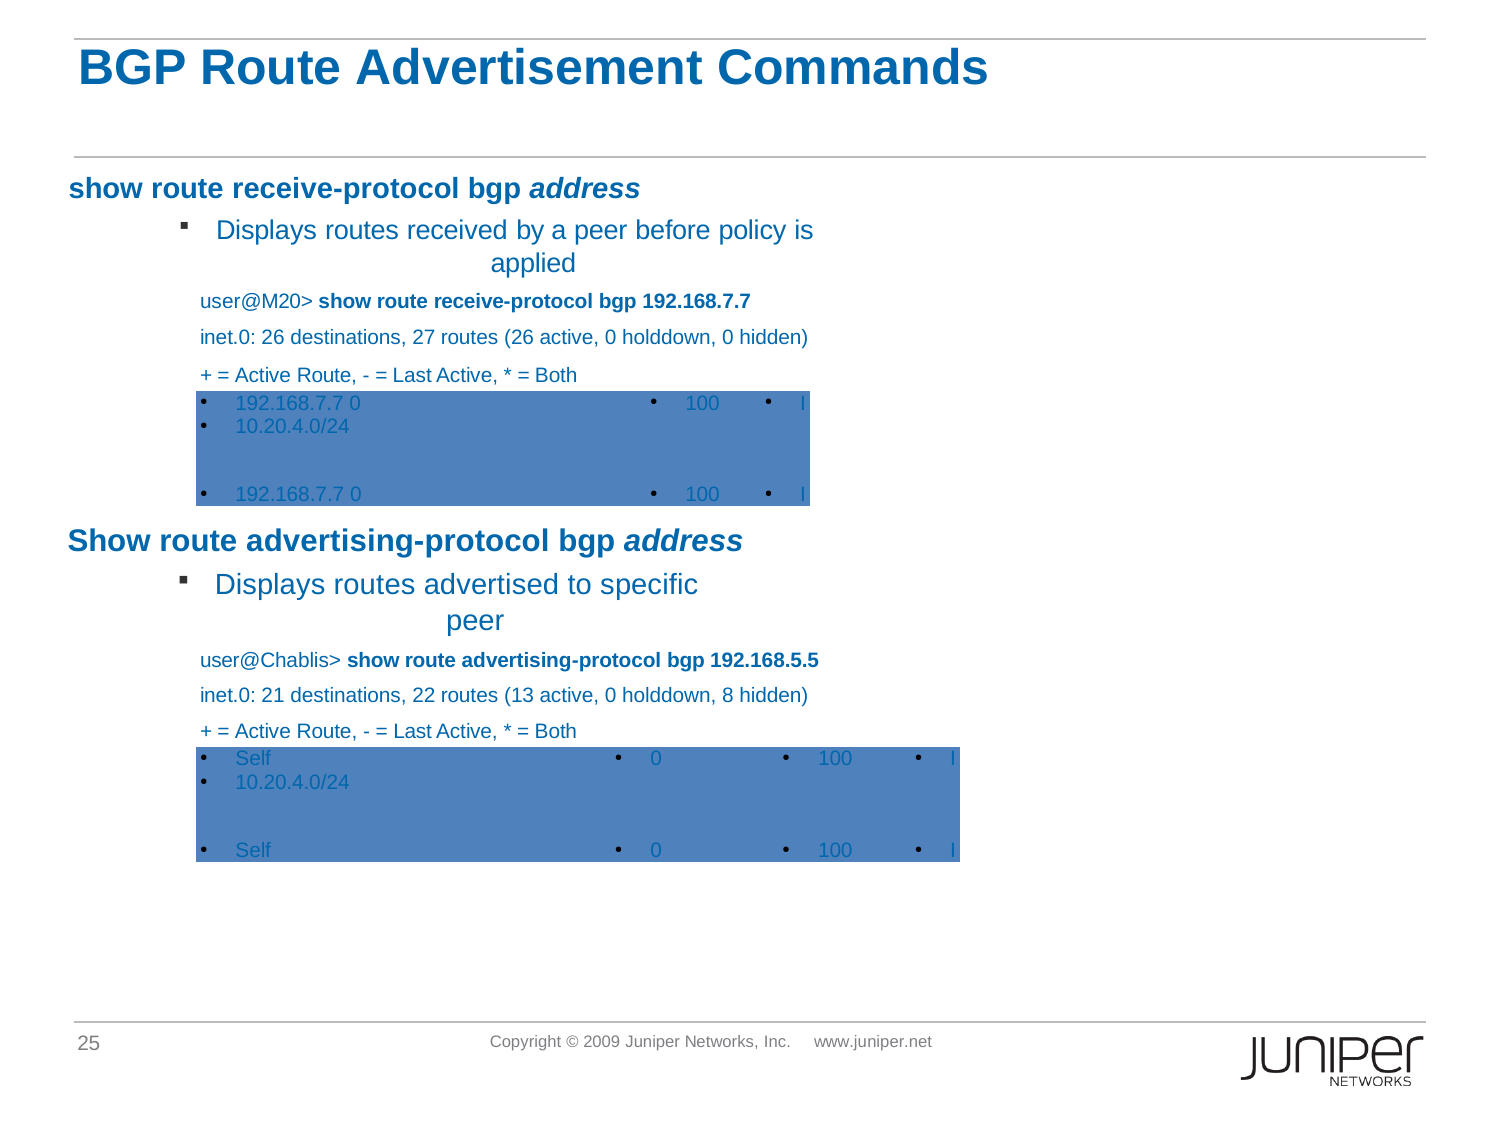

# BGP Route Advertisement Commands
show route receive-protocol bgp address
Displays routes received by a peer before policy is applied
user@M20> show route receive-protocol bgp 192.168.7.7
inet.0: 26 destinations, 27 routes (26 active, 0 holddown, 0 hidden)
+ = Active Route, - = Last Active, * = Both 10.20.3.0/24
| 192.168.7.7 0 | 100 | I |
| --- | --- | --- |
| 10.20.4.0/24 | | |
| 192.168.7.7 0 | 100 | I |
Show route advertising-protocol bgp address
Displays routes advertised to specific peer
user@Chablis> show route advertising-protocol bgp 192.168.5.5
inet.0: 21 destinations, 22 routes (13 active, 0 holddown, 8 hidden)
+ = Active Route, - = Last Active, * = Both
10.20.3.0/24
| Self | 0 | 100 | I |
| --- | --- | --- | --- |
| 10.20.4.0/24 | | | |
| Self | 0 | 100 | I |
Copyright © 2009 Juniper Networks, Inc.	www.juniper.net